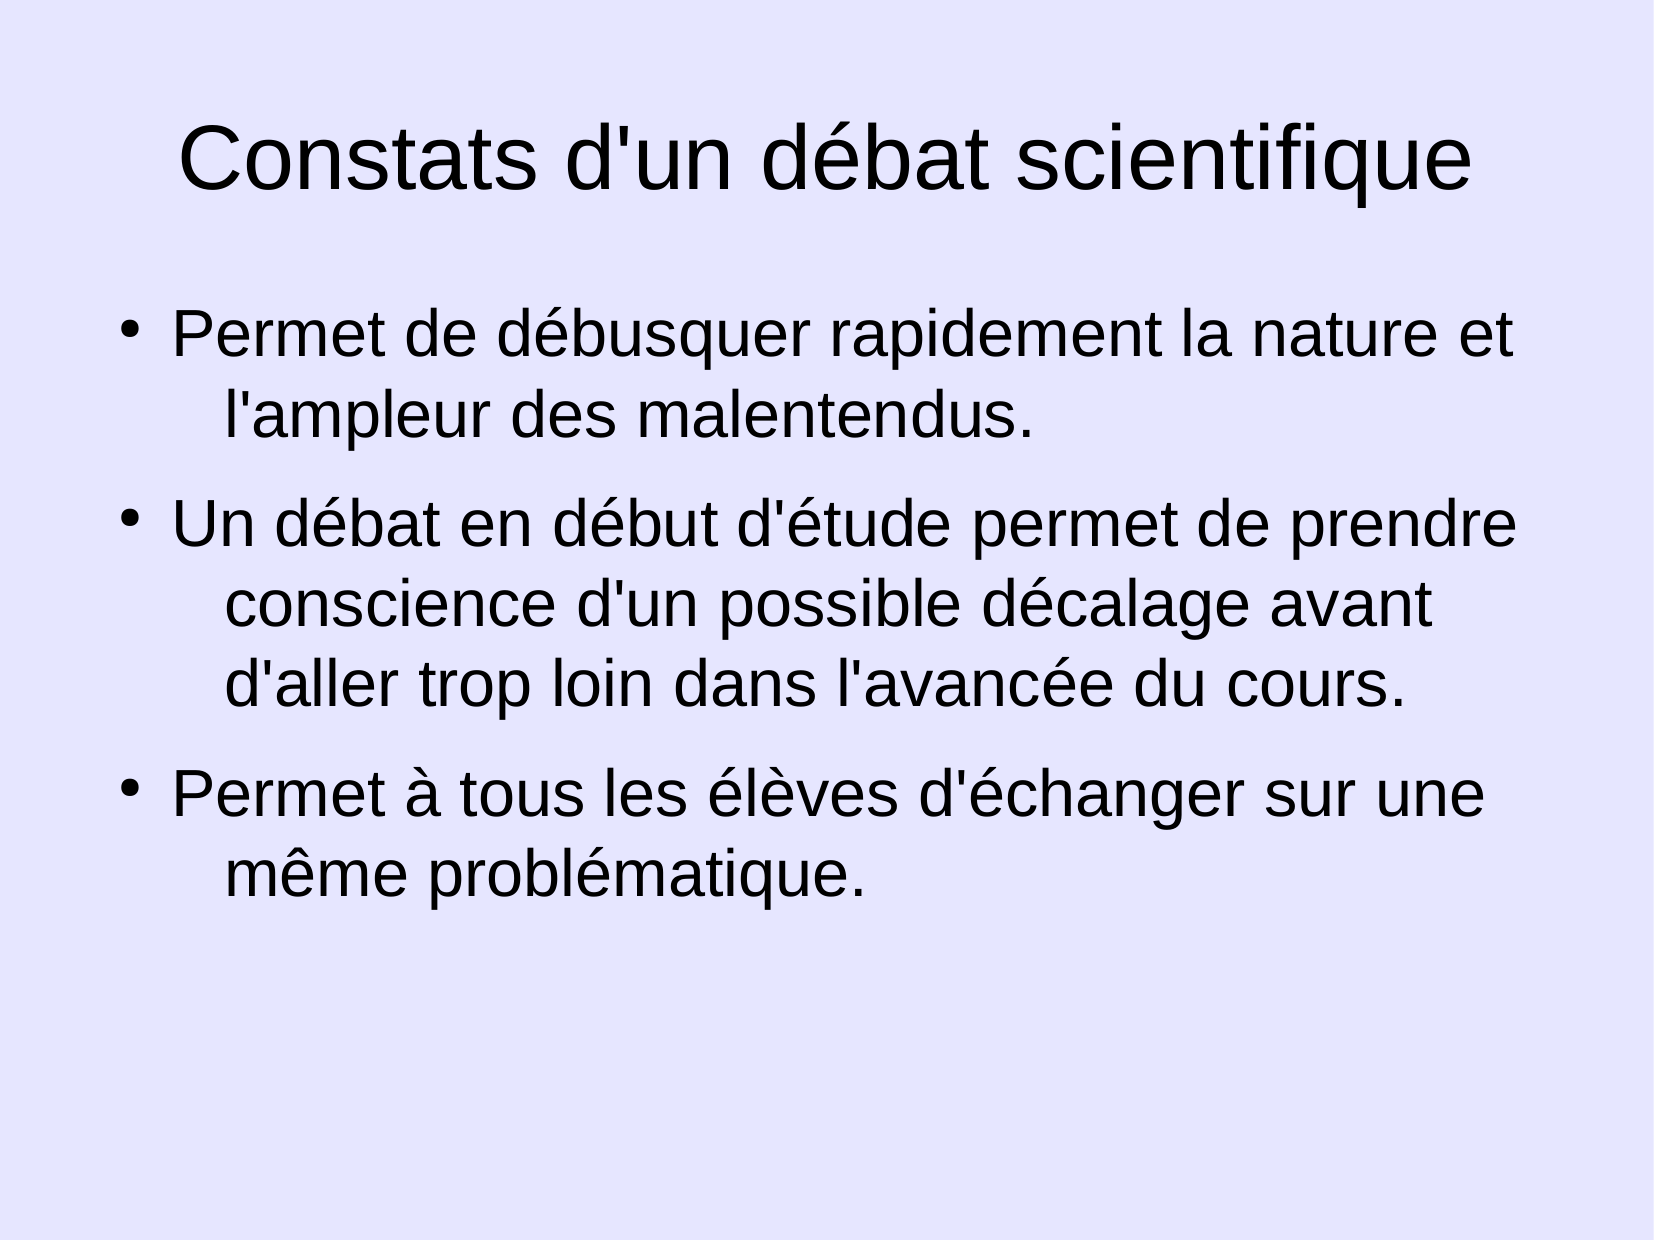

# Constats d'un débat scientifique
Permet de débusquer rapidement la nature et l'ampleur des malentendus.
Un débat en début d'étude permet de prendre conscience d'un possible décalage avant d'aller trop loin dans l'avancée du cours.
Permet à tous les élèves d'échanger sur une même problématique.